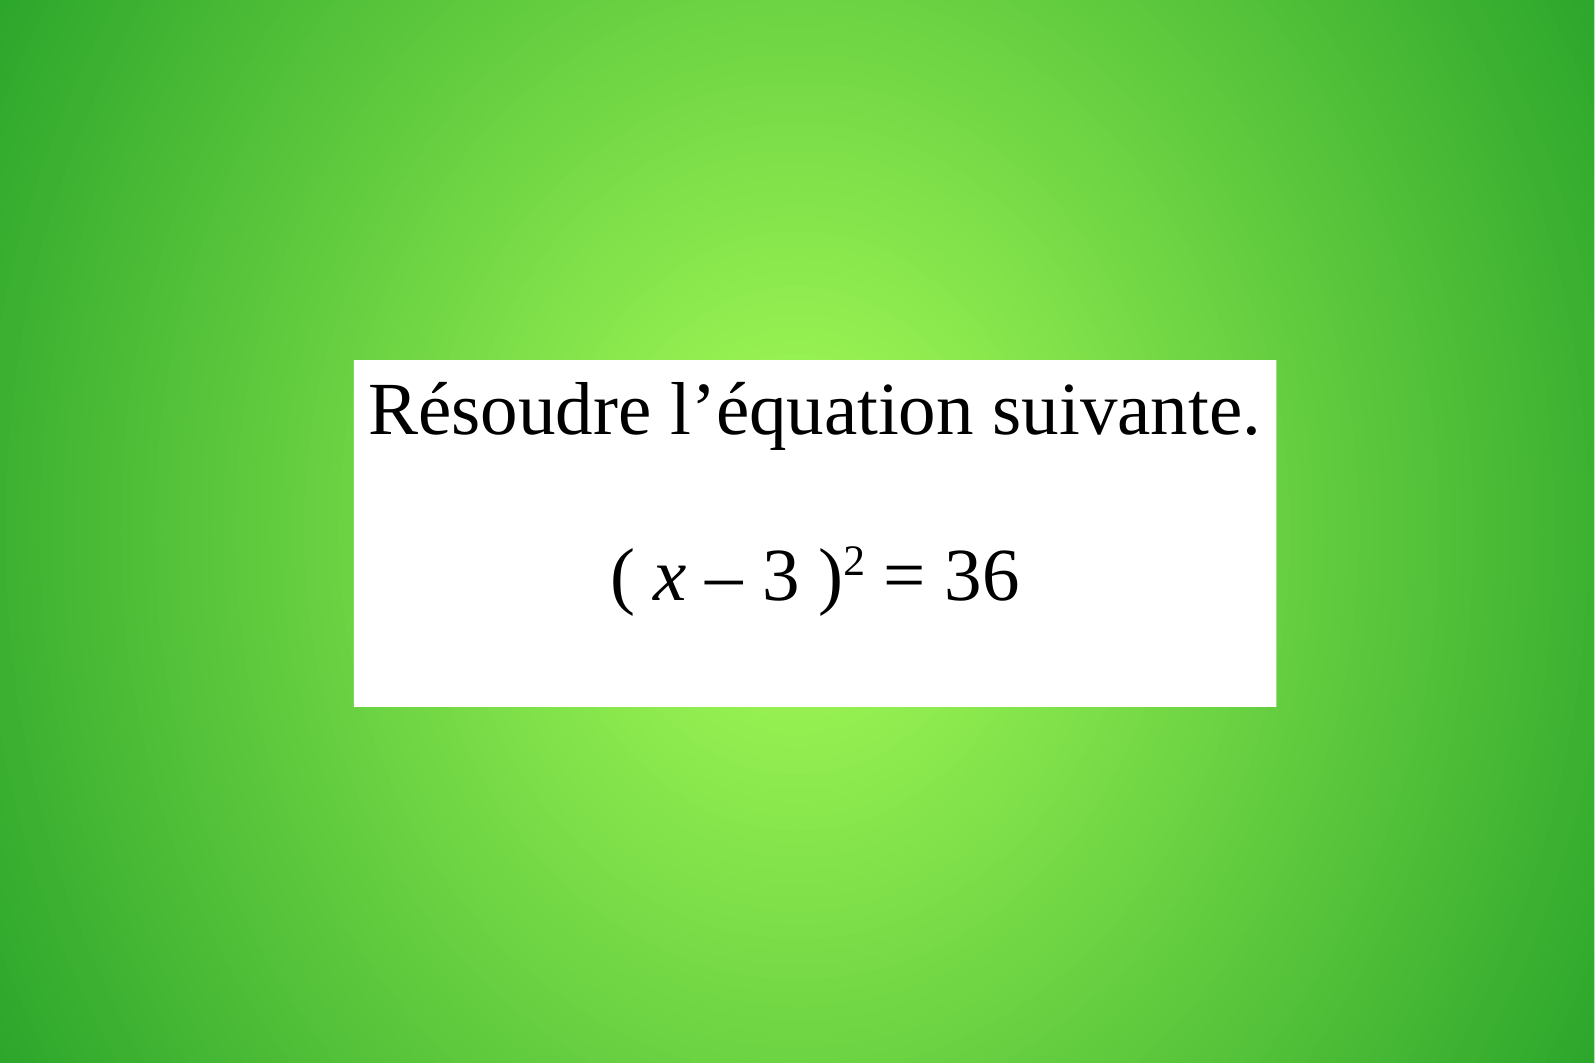

Résoudre l’équation suivante.
( x – 3 )2 = 36